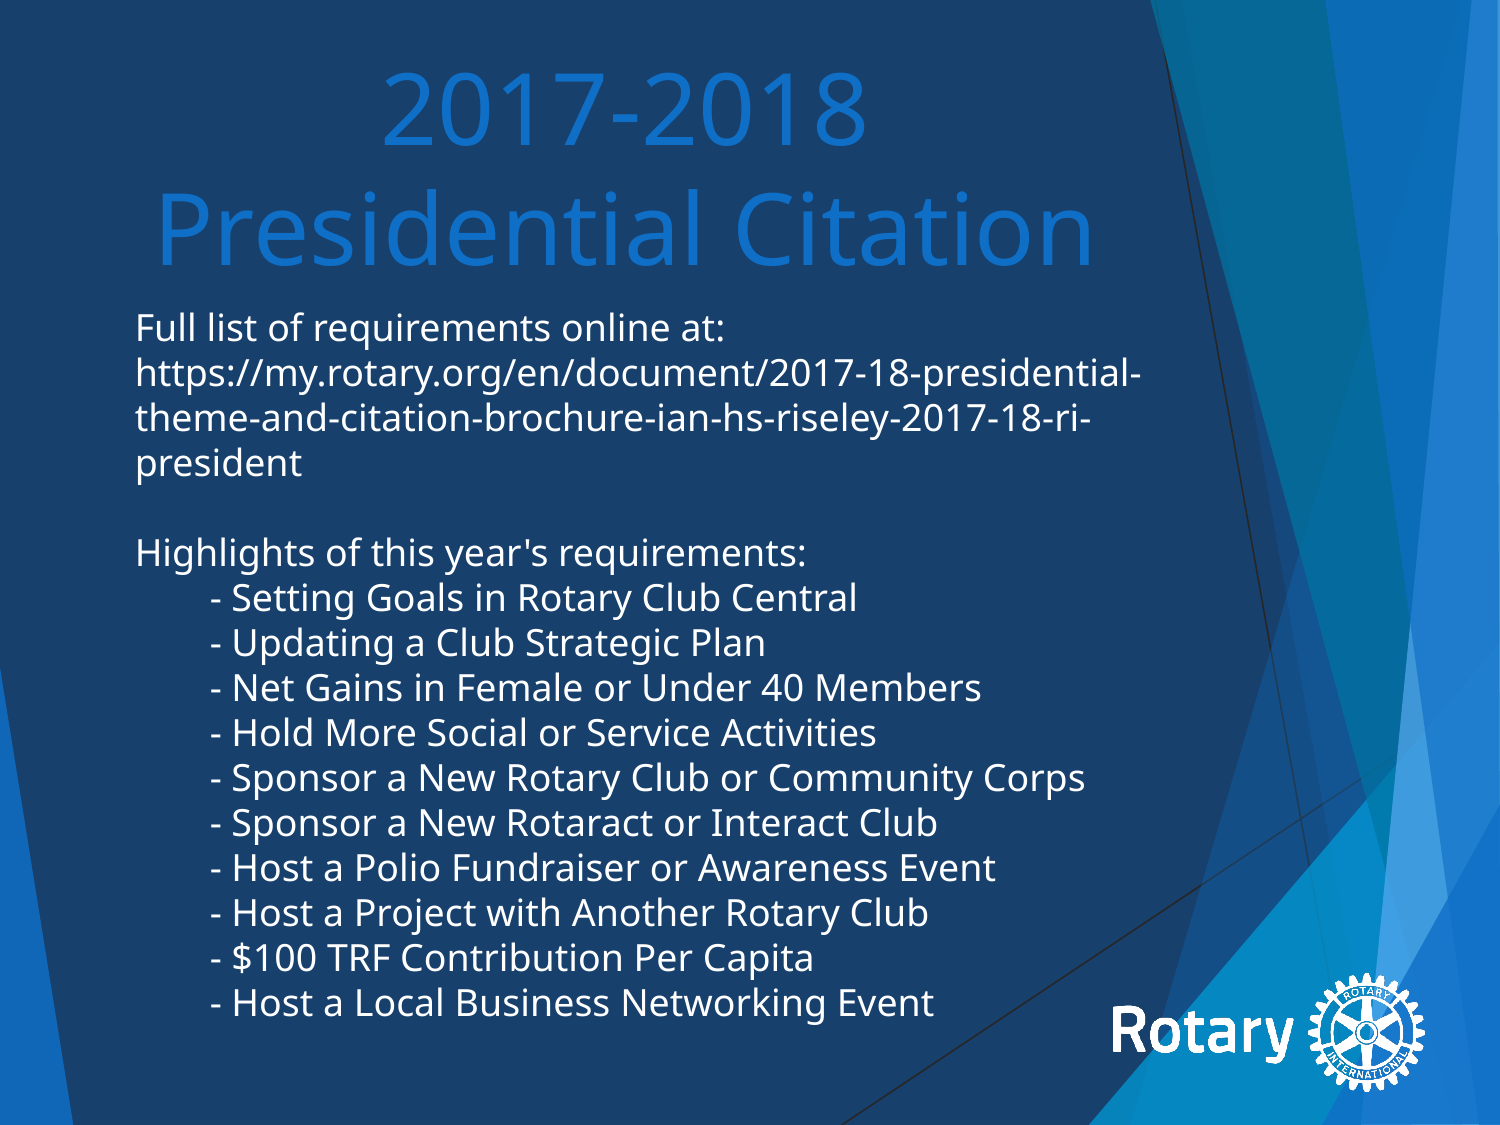

# 2017-2018 Presidential Citation
Full list of requirements online at:
https://my.rotary.org/en/document/2017-18-presidential-theme-and-citation-brochure-ian-hs-riseley-2017-18-ri-president
Highlights of this year's requirements:
	- Setting Goals in Rotary Club Central
	- Updating a Club Strategic Plan
	- Net Gains in Female or Under 40 Members
	- Hold More Social or Service Activities
	- Sponsor a New Rotary Club or Community Corps
	- Sponsor a New Rotaract or Interact Club
	- Host a Polio Fundraiser or Awareness Event
	- Host a Project with Another Rotary Club
	- $100 TRF Contribution Per Capita
	- Host a Local Business Networking Event